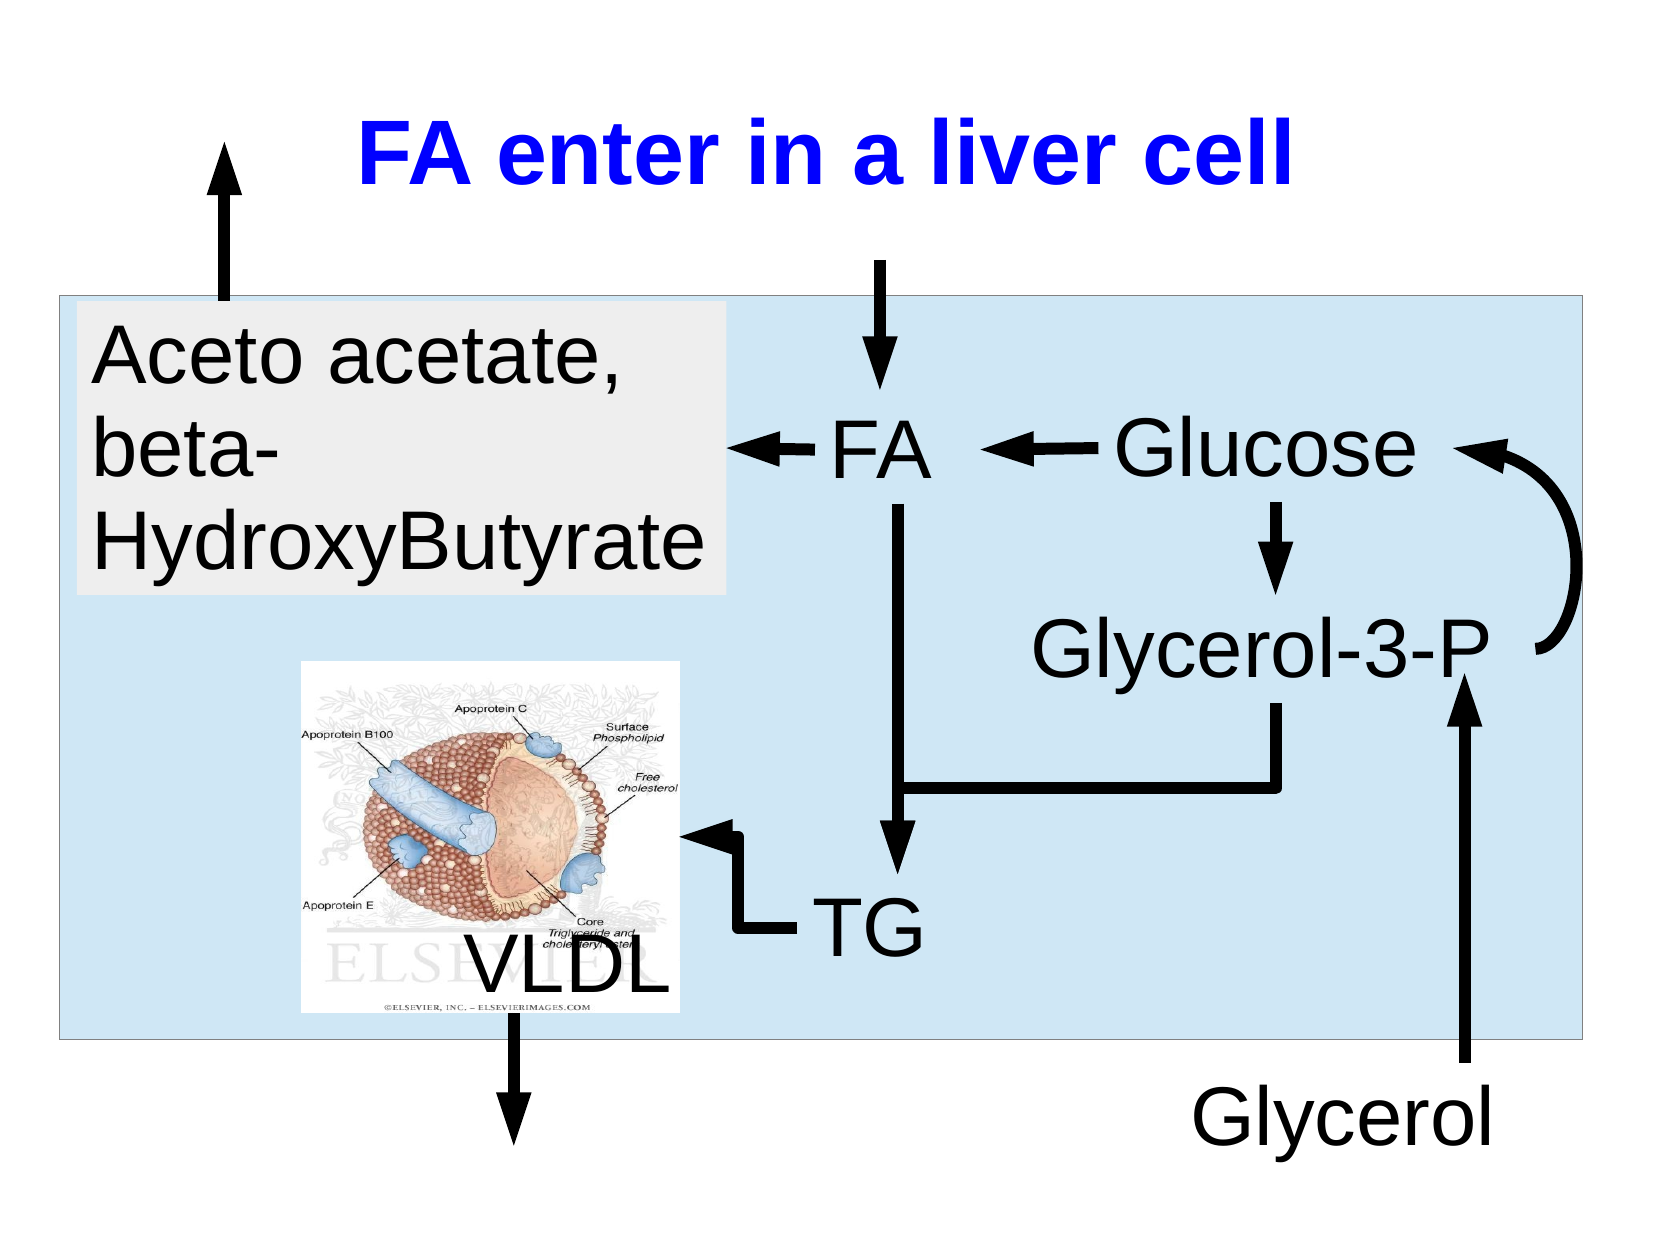

# FA enter in a liver cell
Aceto acetate, beta-HydroxyButyrate
Glucose
FA
Glycerol-3-P
TG
VLDL
Glycerol